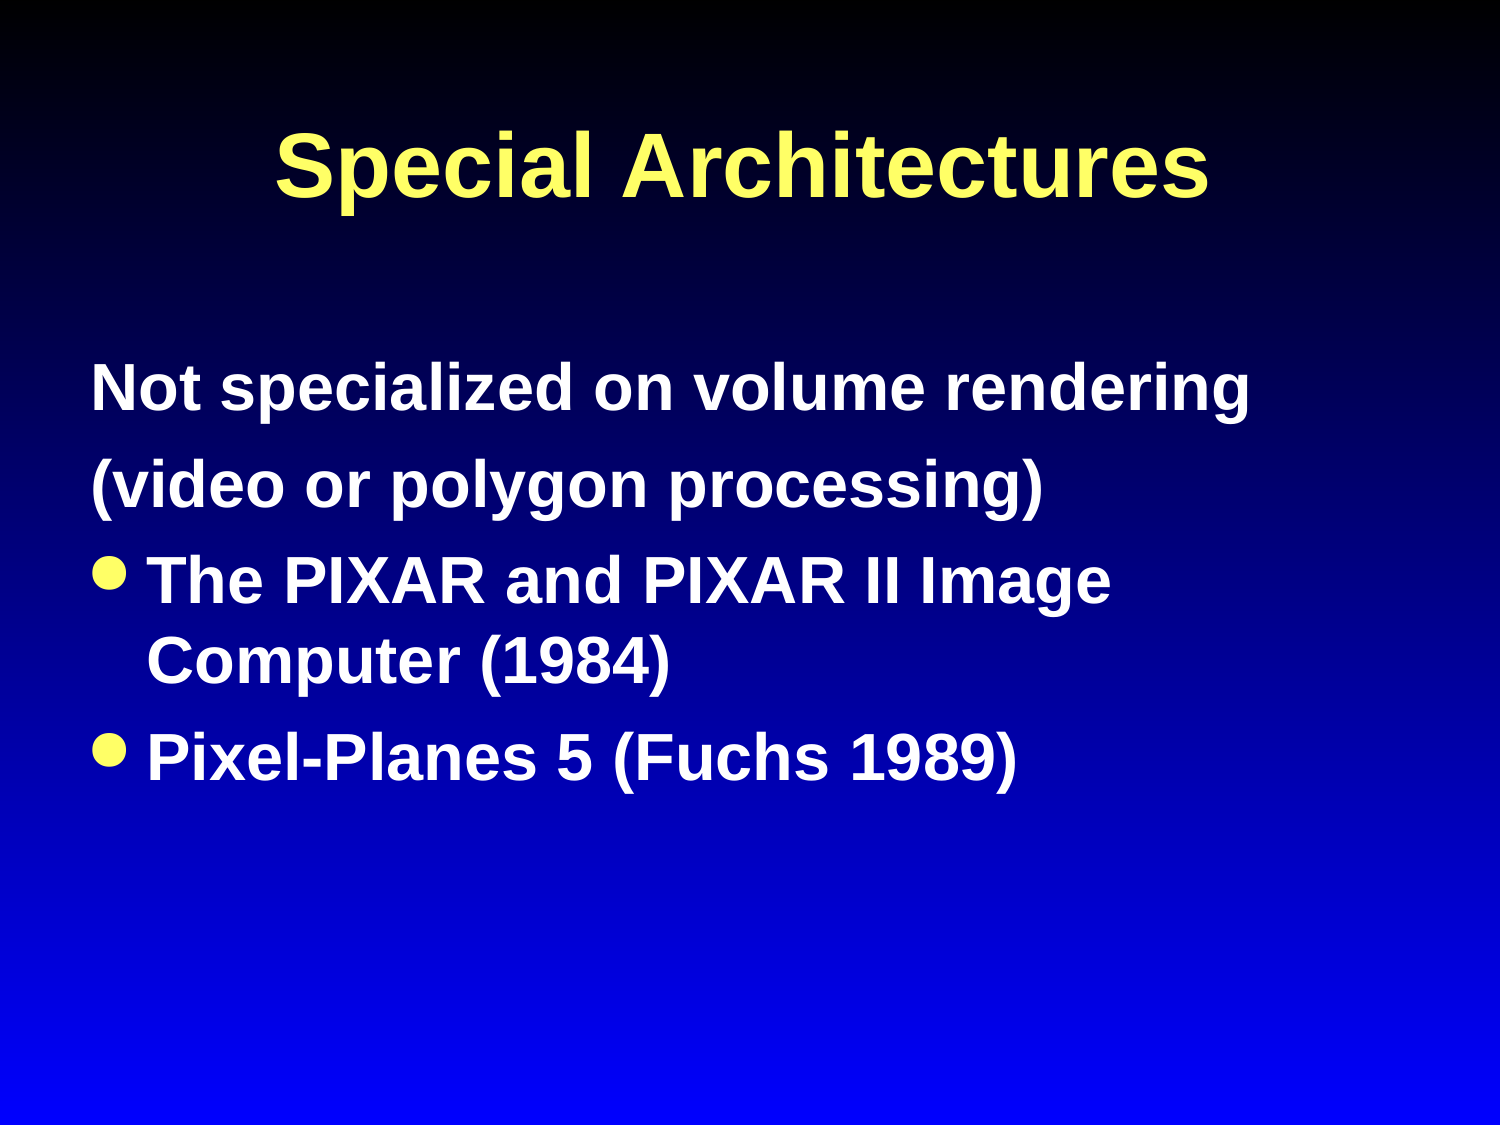

# Special Architectures
Not specialized on volume rendering
(video or polygon processing)
The PIXAR and PIXAR II Image Computer (1984)
Pixel-Planes 5 (Fuchs 1989)